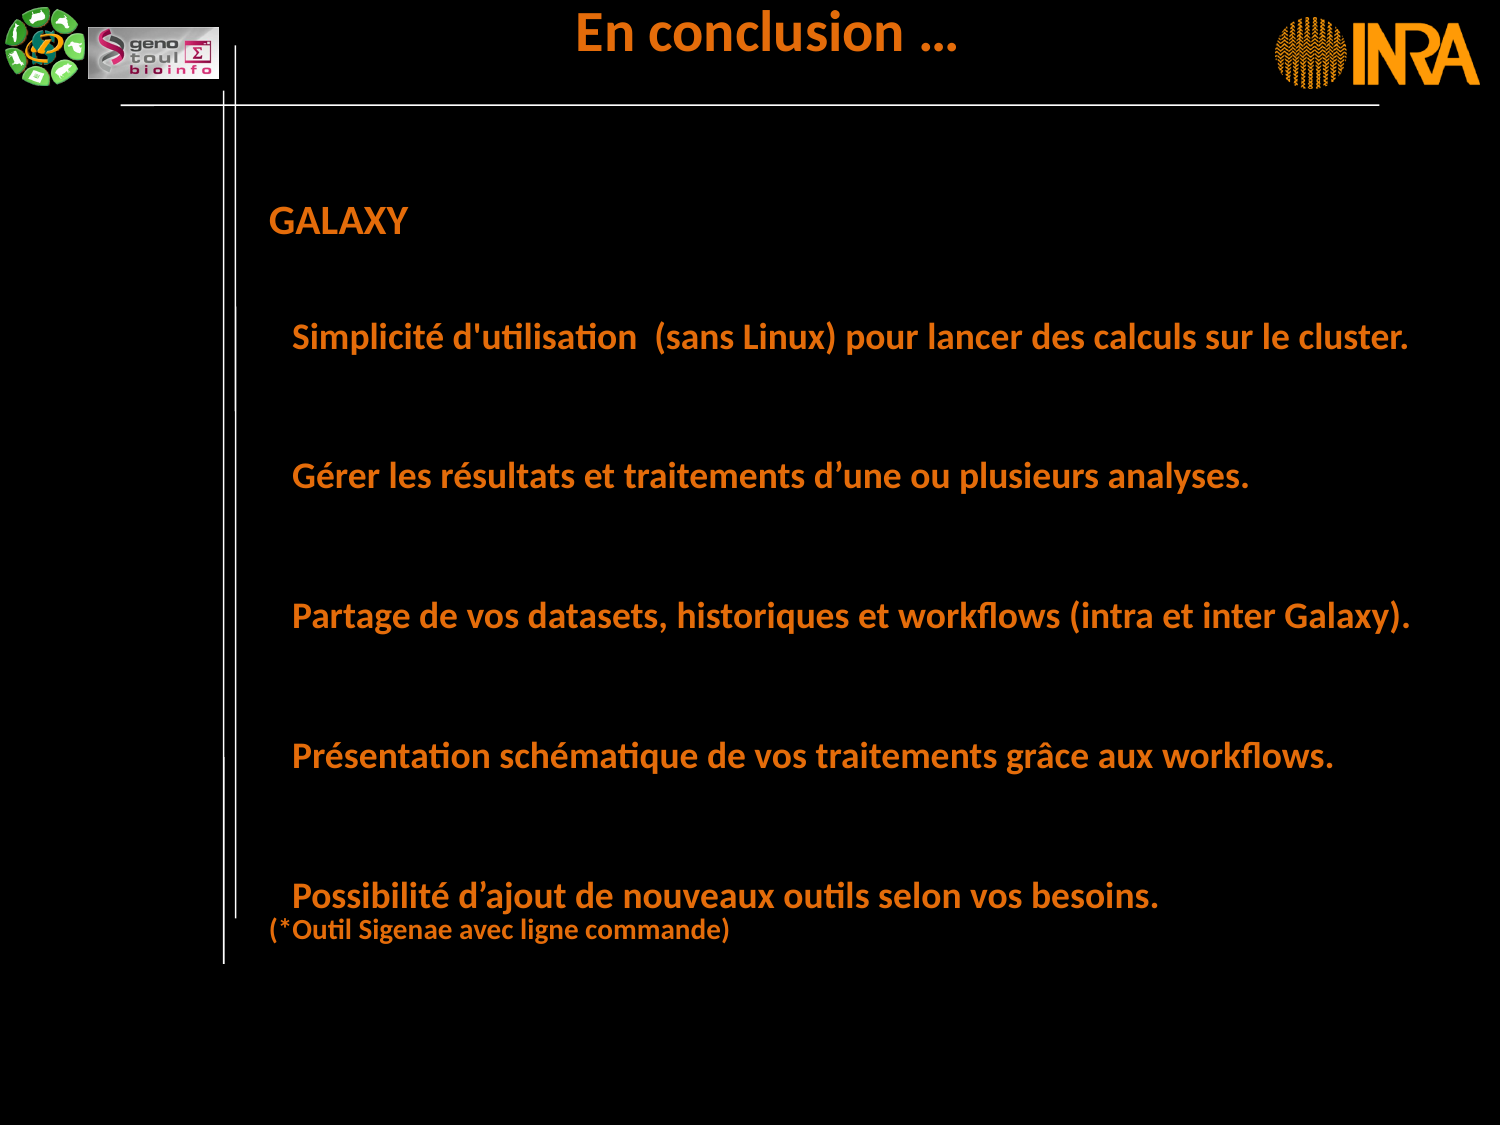

En conclusion …
GALAXY
Simplicité d'utilisation (sans Linux) pour lancer des calculs sur le cluster.
Gérer les résultats et traitements d’une ou plusieurs analyses.
Partage de vos datasets, historiques et workflows (intra et inter Galaxy).
Présentation schématique de vos traitements grâce aux workflows.
Possibilité d’ajout de nouveaux outils selon vos besoins.
(*Outil Sigenae avec ligne commande)